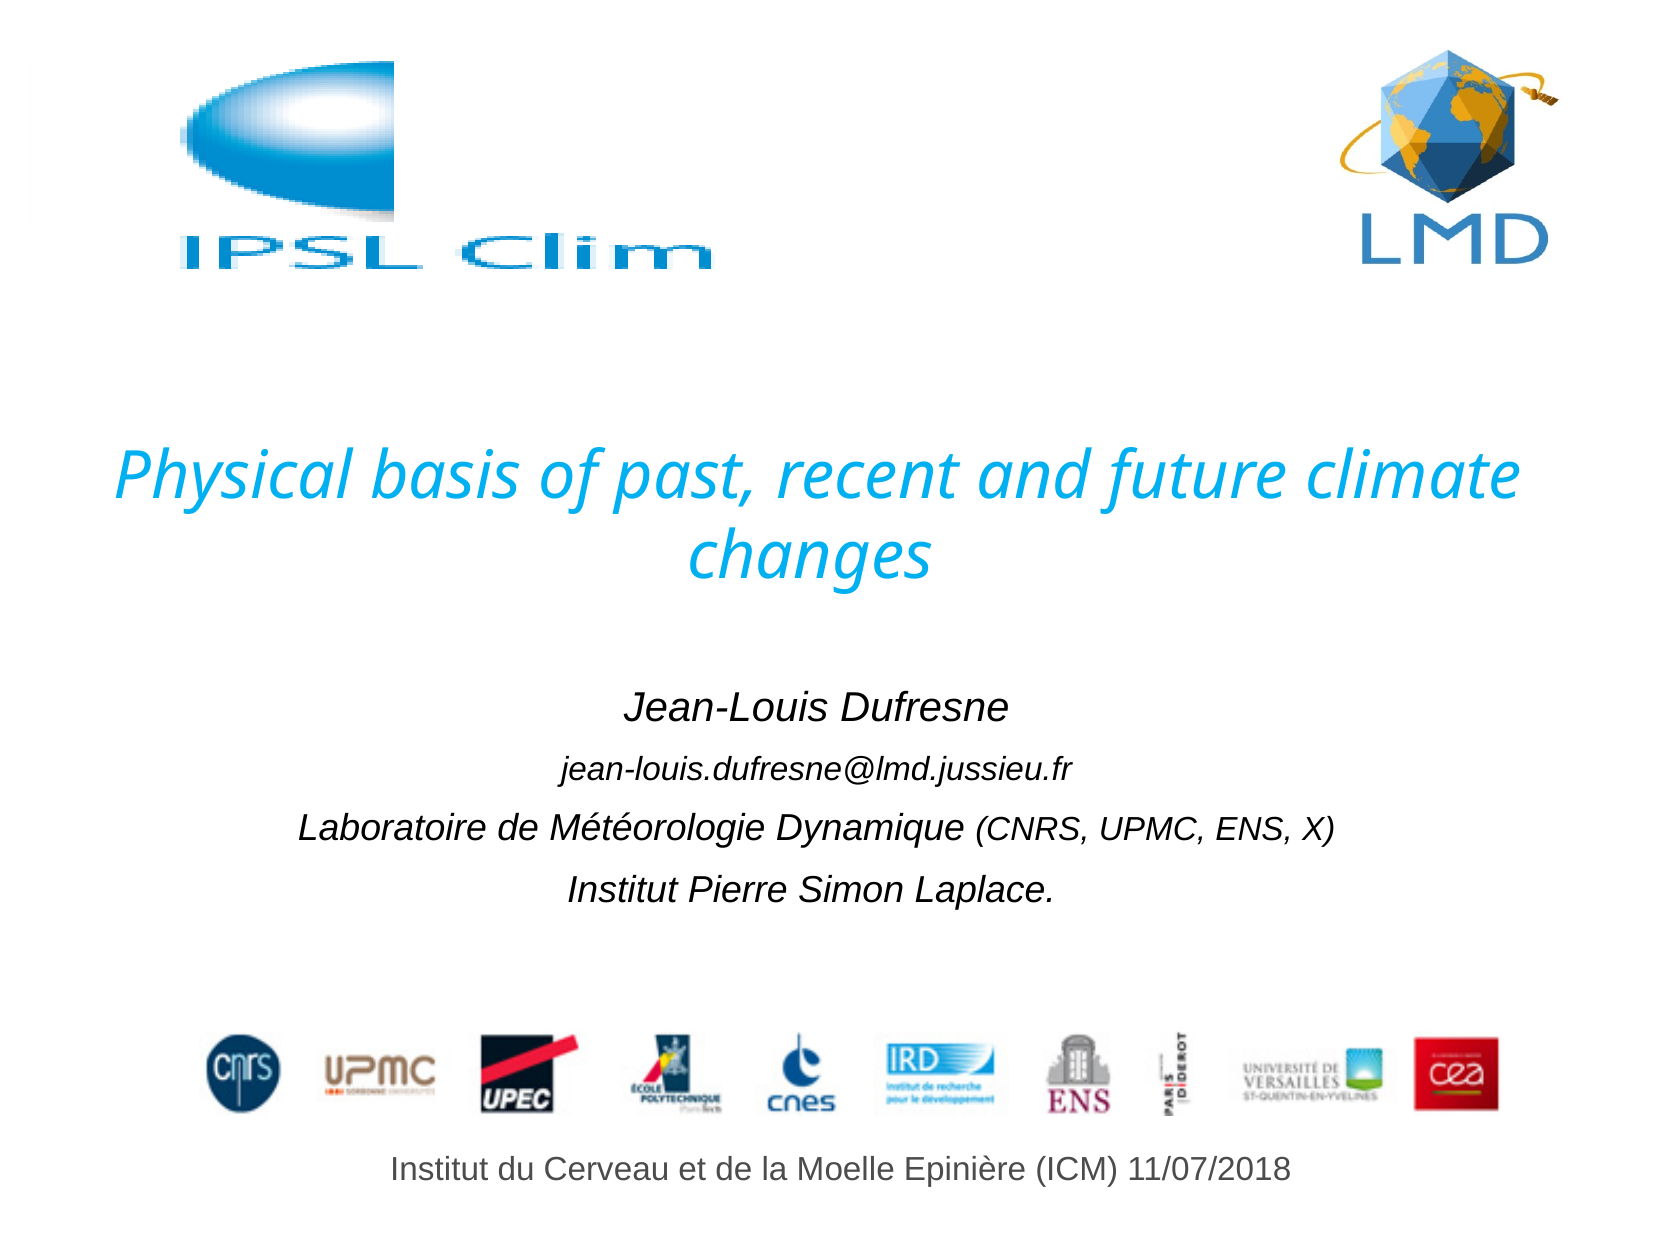

Physical basis of past, recent and future climate changes
Jean-Louis Dufresne
jean-louis.dufresne@lmd.jussieu.fr
Laboratoire de Météorologie Dynamique (CNRS, UPMC, ENS, X)
Institut Pierre Simon Laplace.
Institut du Cerveau et de la Moelle Epinière (ICM) 11/07/2018